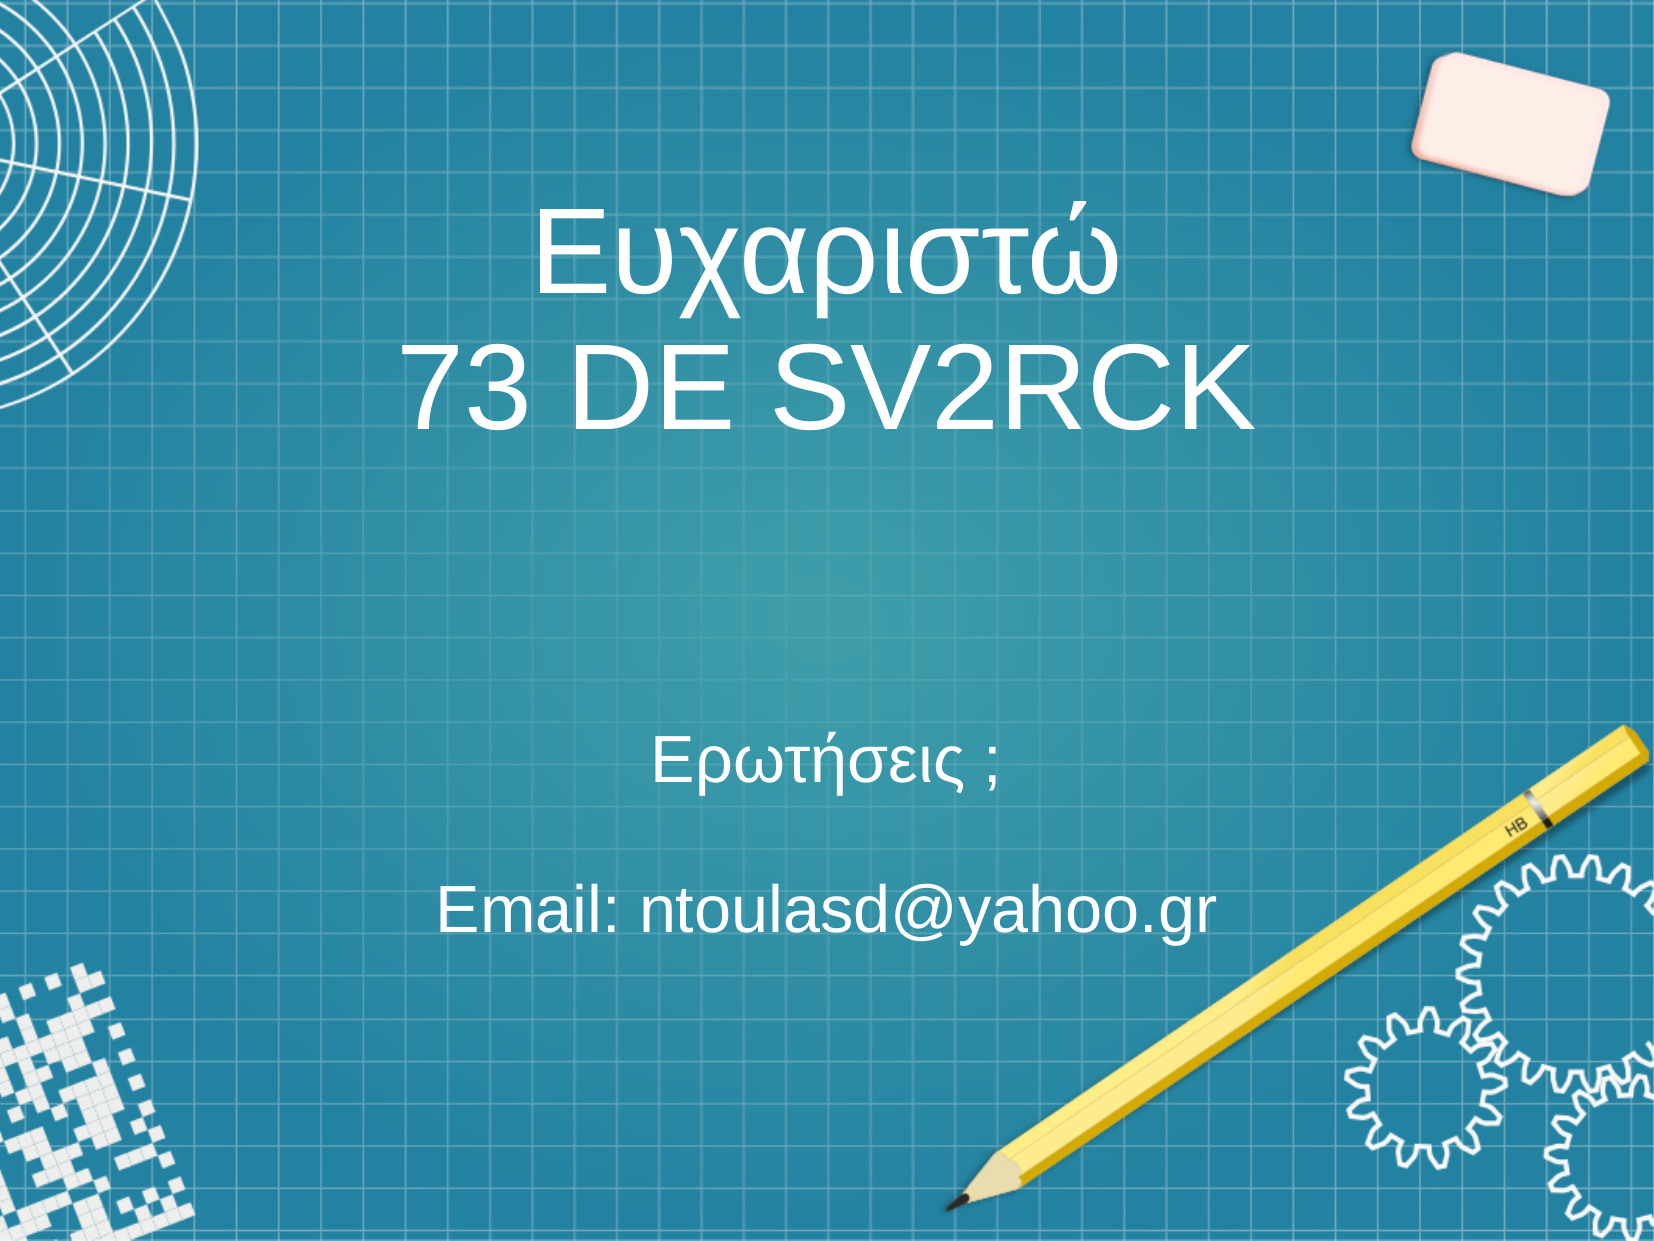

# Ευχαριστώ 73 DE SV2RCK
Ερωτήσεις ;
Email: ntoulasd@yahoo.gr